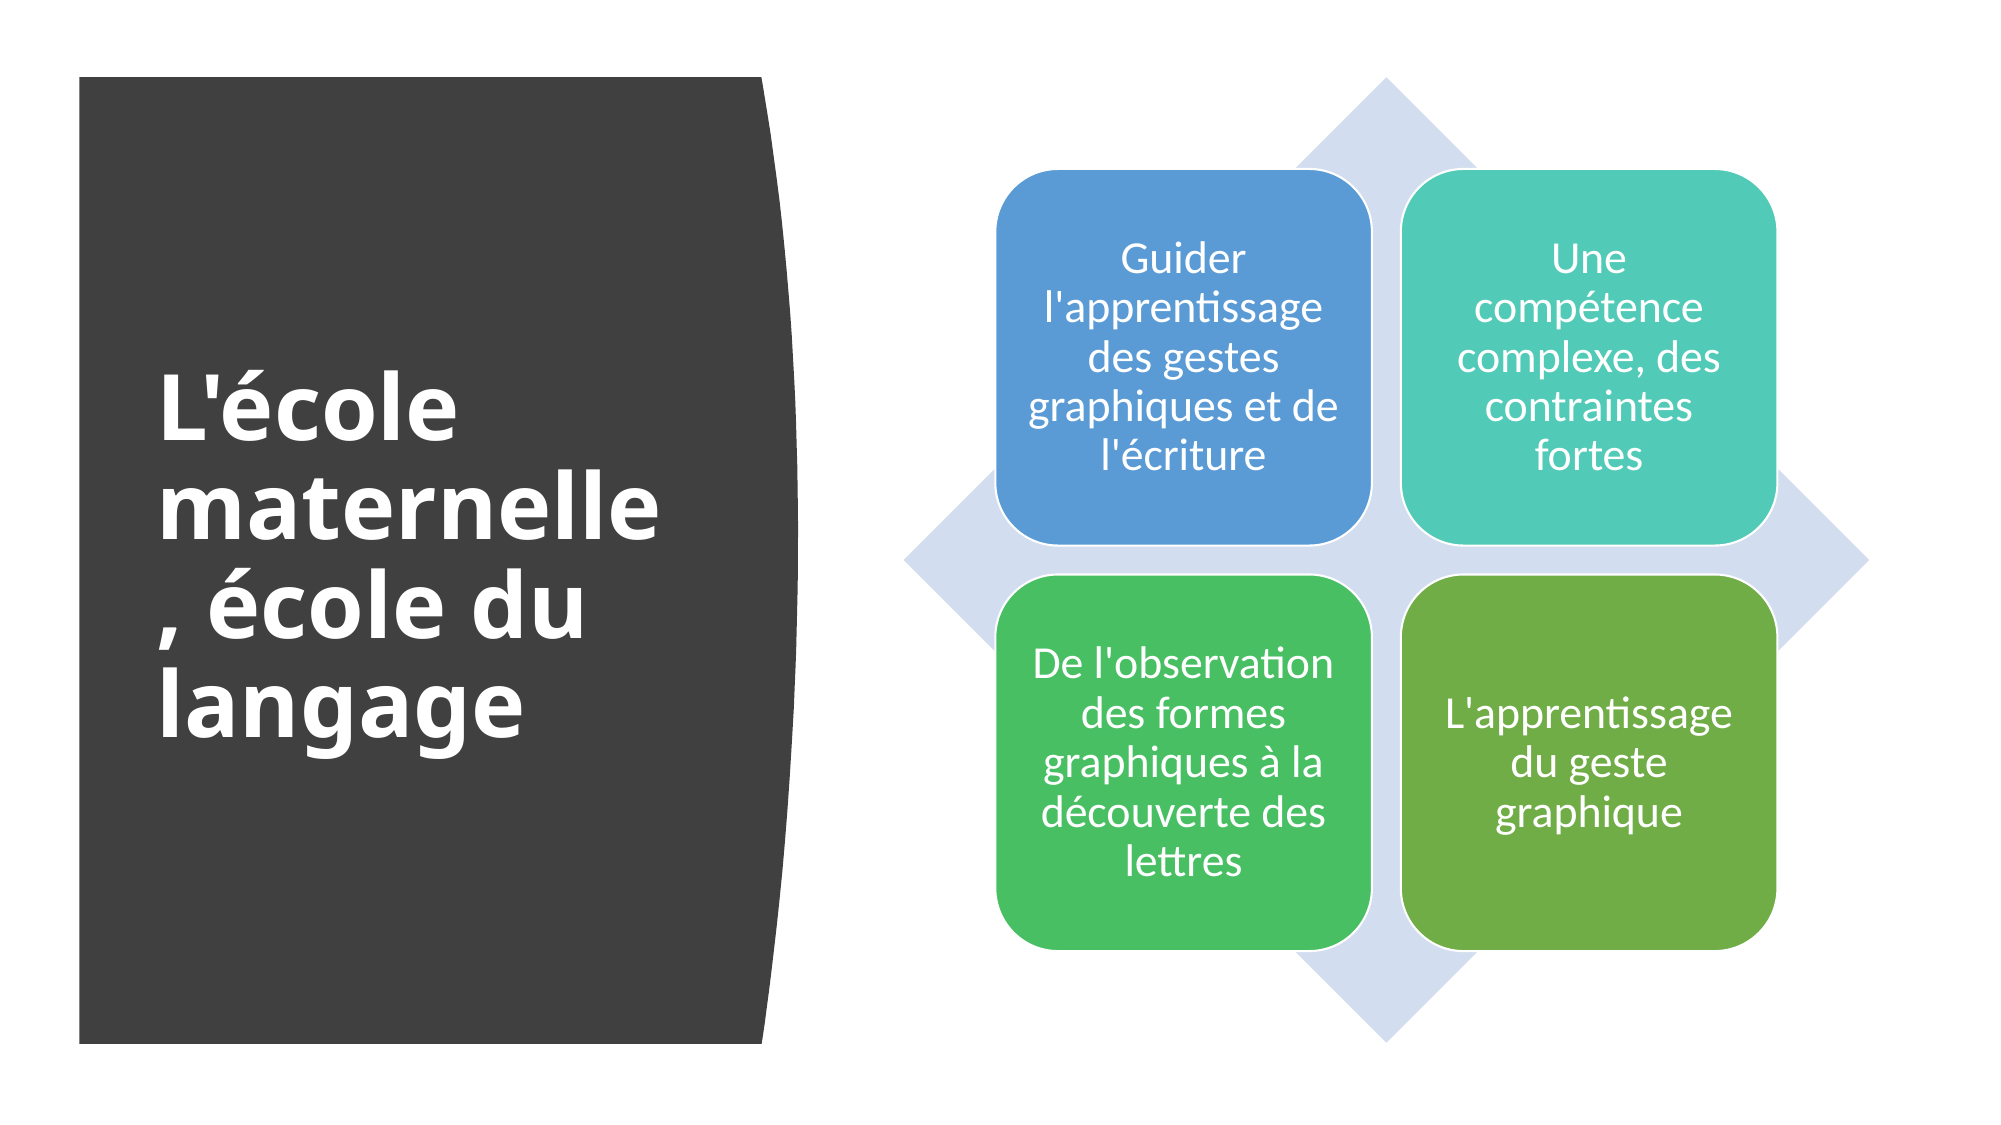

Guider l'apprentissage des gestes graphiques et de l'écriture
Une compétence complexe, des contraintes fortes
De l'observation des formes graphiques à la découverte des lettres
L'apprentissage du geste graphique
# L'école maternelle, école du langage